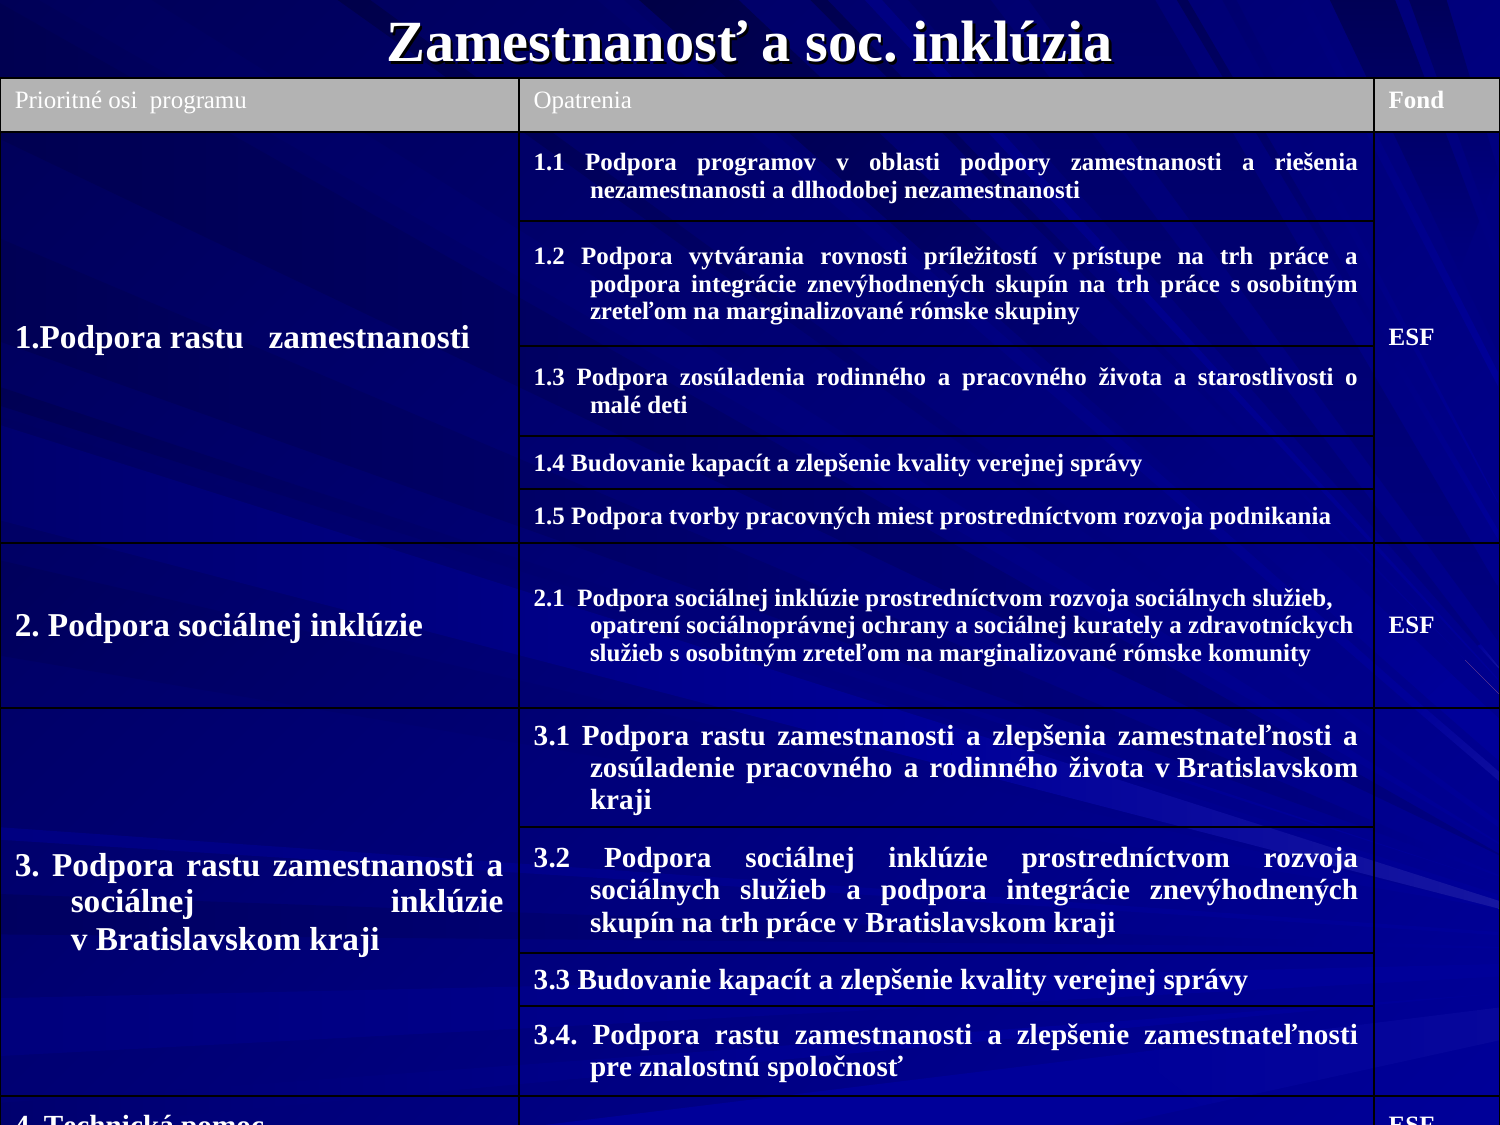

# Zamestnanosť a soc. inklúzia
Prioritné osi programu
Opatrenia
Fond
1.Podpora rastu   zamestnanosti
1.1 Podpora programov v oblasti podpory zamestnanosti a riešenia nezamestnanosti a dlhodobej nezamestnanosti
ESF
1.2 Podpora vytvárania rovnosti príležitostí v prístupe na trh práce a podpora integrácie znevýhodnených skupín na trh práce s osobitným zreteľom na marginalizované rómske skupiny
1.3 Podpora zosúladenia rodinného a pracovného života a starostlivosti o malé deti
1.4 Budovanie kapacít a zlepšenie kvality verejnej správy
1.5 Podpora tvorby pracovných miest prostredníctvom rozvoja podnikania
2. Podpora sociálnej inklúzie
2.1 Podpora sociálnej inklúzie prostredníctvom rozvoja sociálnych služieb, opatrení sociálnoprávnej ochrany a sociálnej kurately a zdravotníckych služieb s osobitným zreteľom na marginalizované rómske komunity
ESF
3. Podpora rastu zamestnanosti a sociálnej inklúzie v Bratislavskom kraji
3.1 Podpora rastu zamestnanosti a zlepšenia zamestnateľnosti a zosúladenie pracovného a rodinného života v Bratislavskom kraji
3.2 Podpora sociálnej inklúzie prostredníctvom rozvoja sociálnych služieb a podpora integrácie znevýhodnených skupín na trh práce v Bratislavskom kraji
3.3 Budovanie kapacít a zlepšenie kvality verejnej správy
3.4. Podpora rastu zamestnanosti a zlepšenie zamestnateľnosti pre znalostnú spoločnosť
4. Technická pomoc
ESF